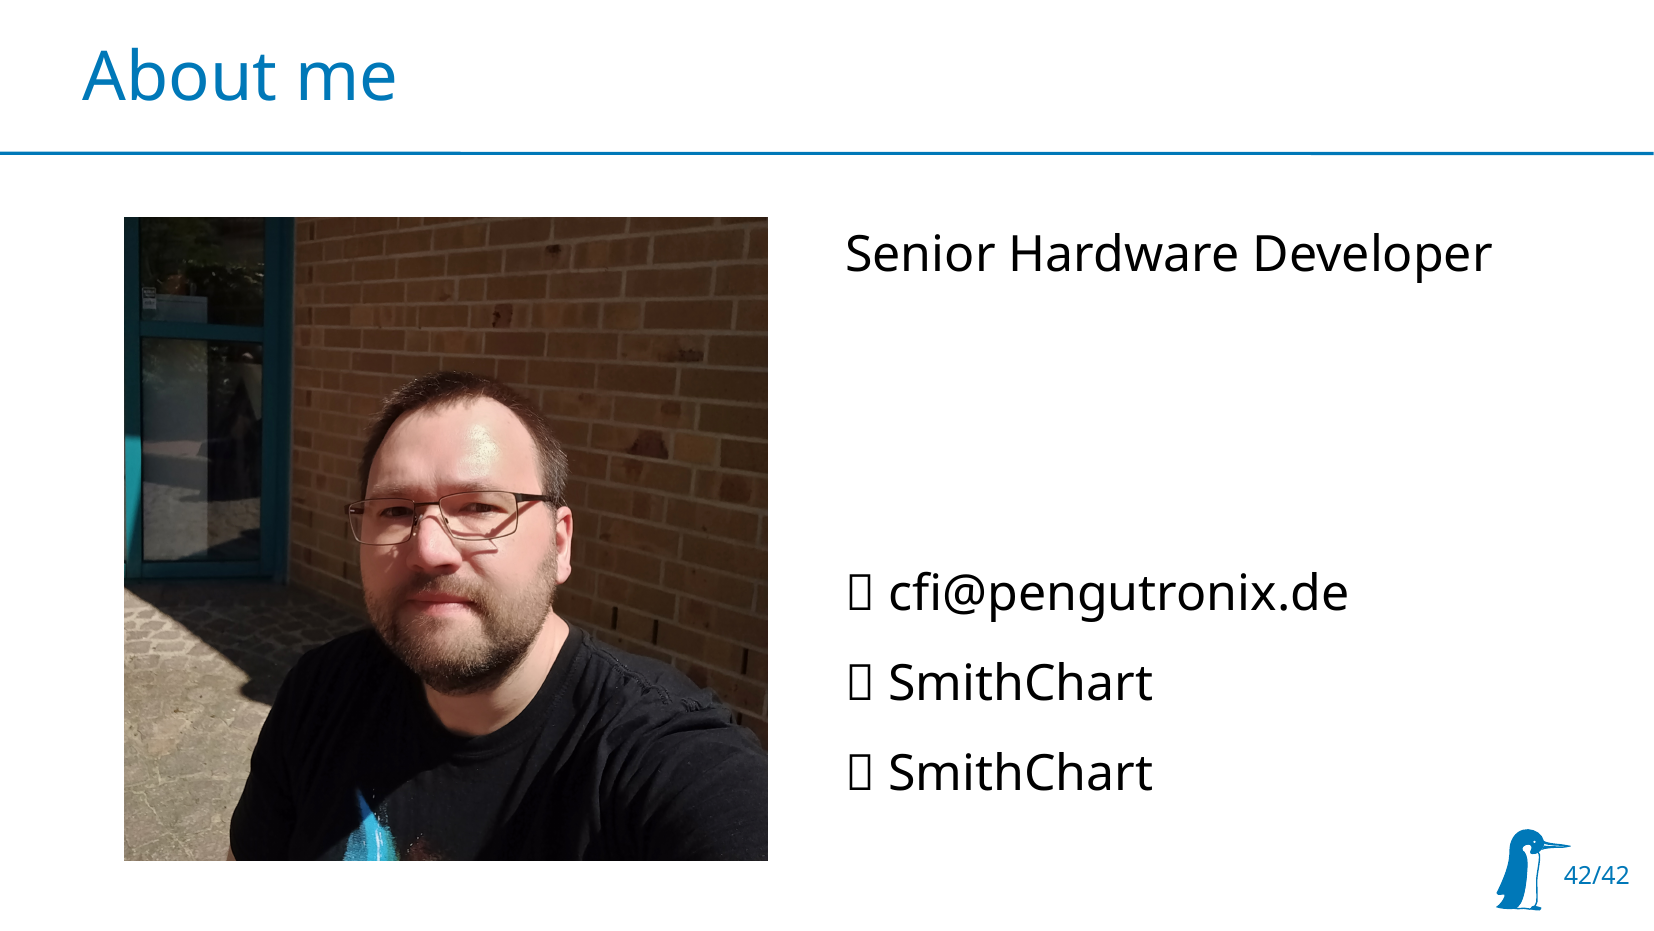

# About me
Senior Hardware Developer
 cfi@pengutronix.de
 SmithChart
 SmithChart
42